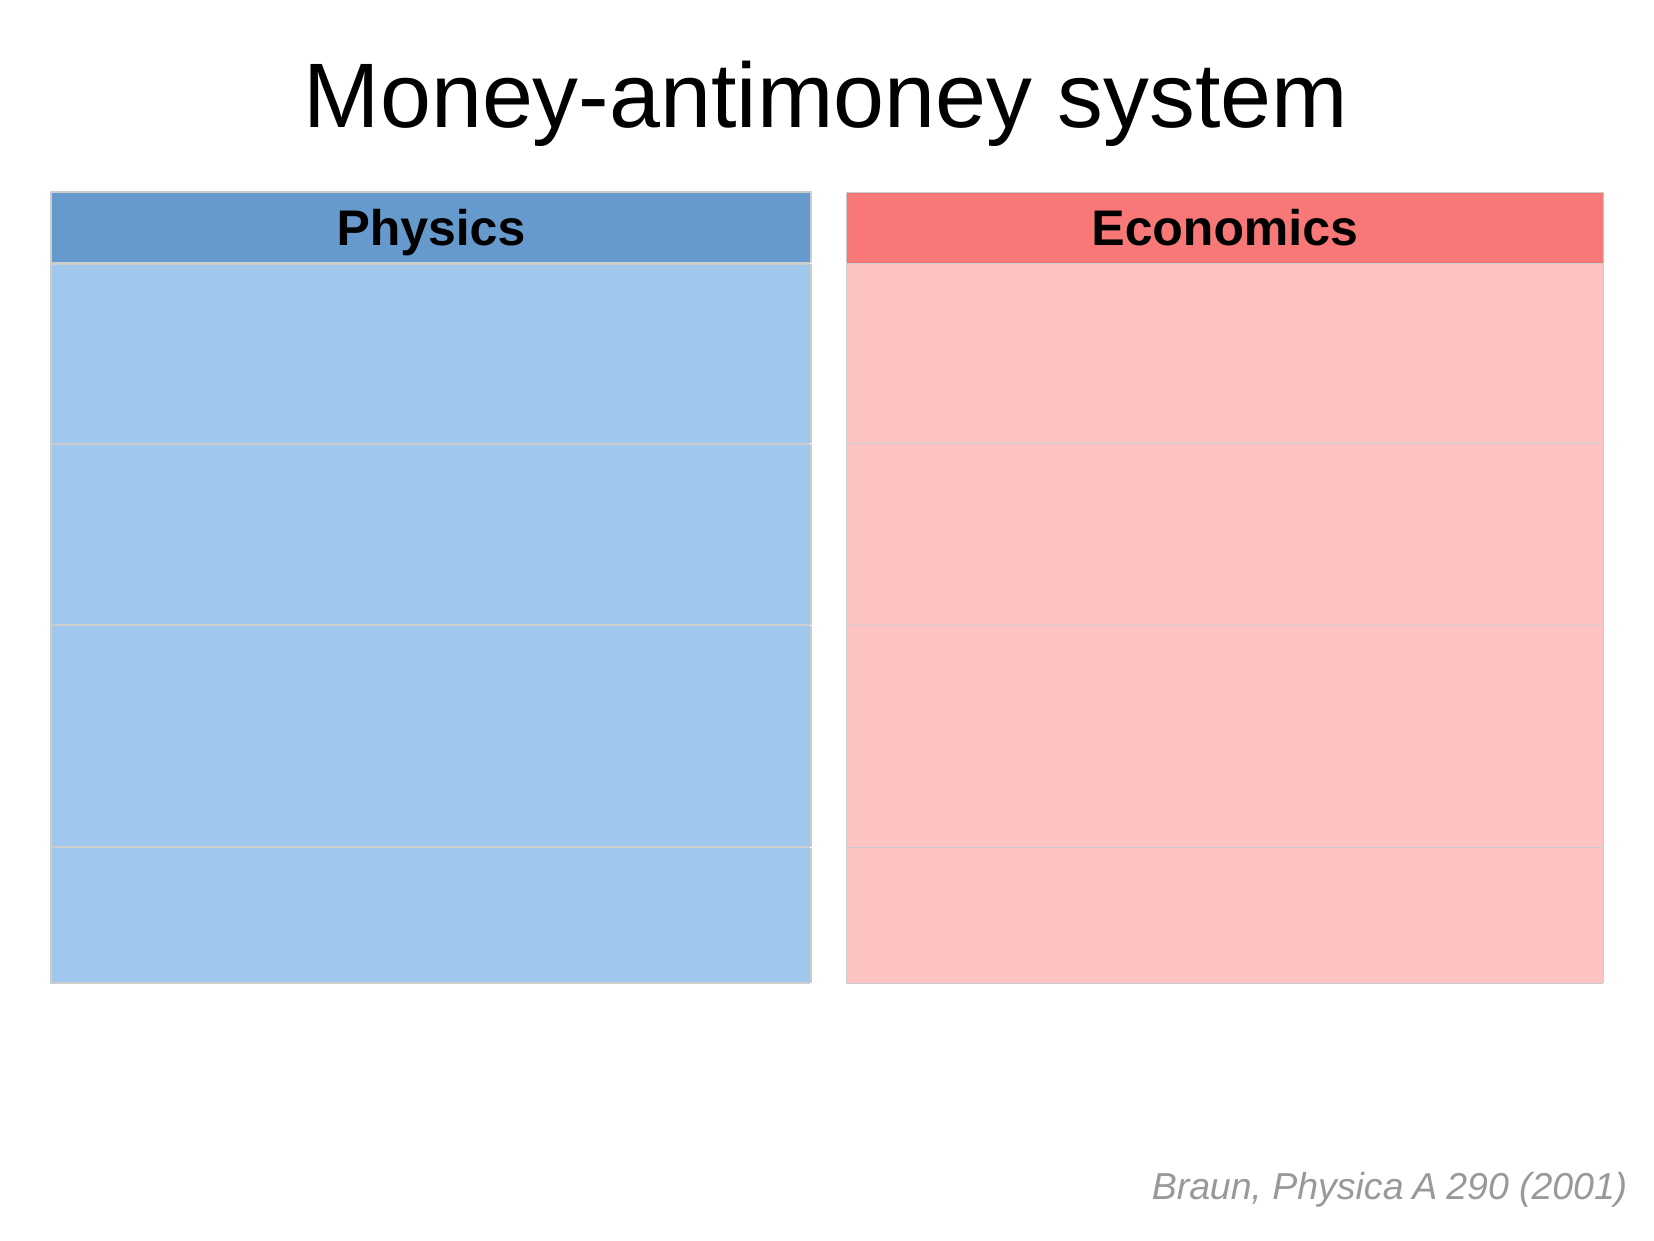

# Money-antimoney system
| Physics | | Economics |
| --- | --- | --- |
| | | |
| | | |
| | | |
| | | |
Braun, Physica A 290 (2001)